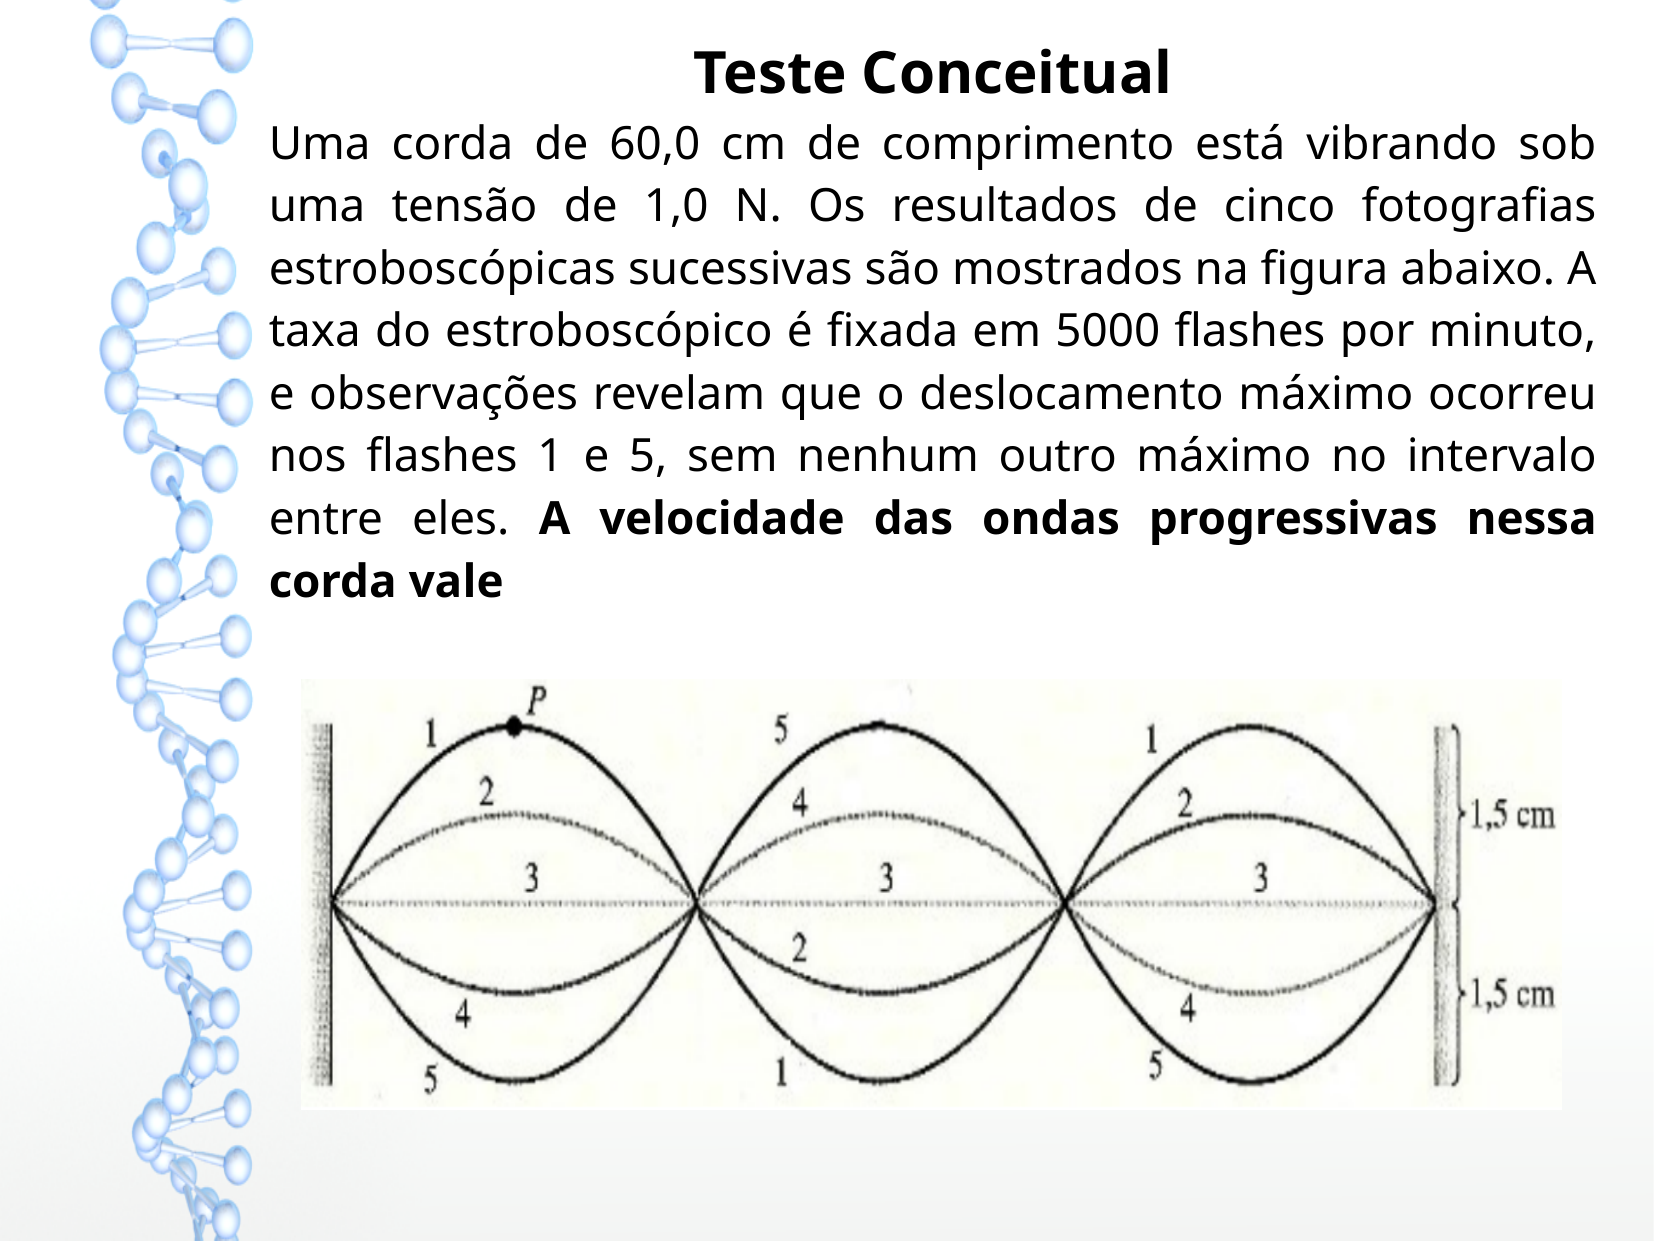

Teste Conceitual
Uma corda de 60,0 cm de comprimento está vibrando sob uma tensão de 1,0 N. Os resultados de cinco fotografias estroboscópicas sucessivas são mostrados na figura abaixo. A taxa do estroboscópico é fixada em 5000 flashes por minuto, e observações revelam que o deslocamento máximo ocorreu nos flashes 1 e 5, sem nenhum outro máximo no intervalo entre eles. A velocidade das ondas progressivas nessa corda vale
A) 700cm/s B) 235 C) 500cm/s D) 333cm/s